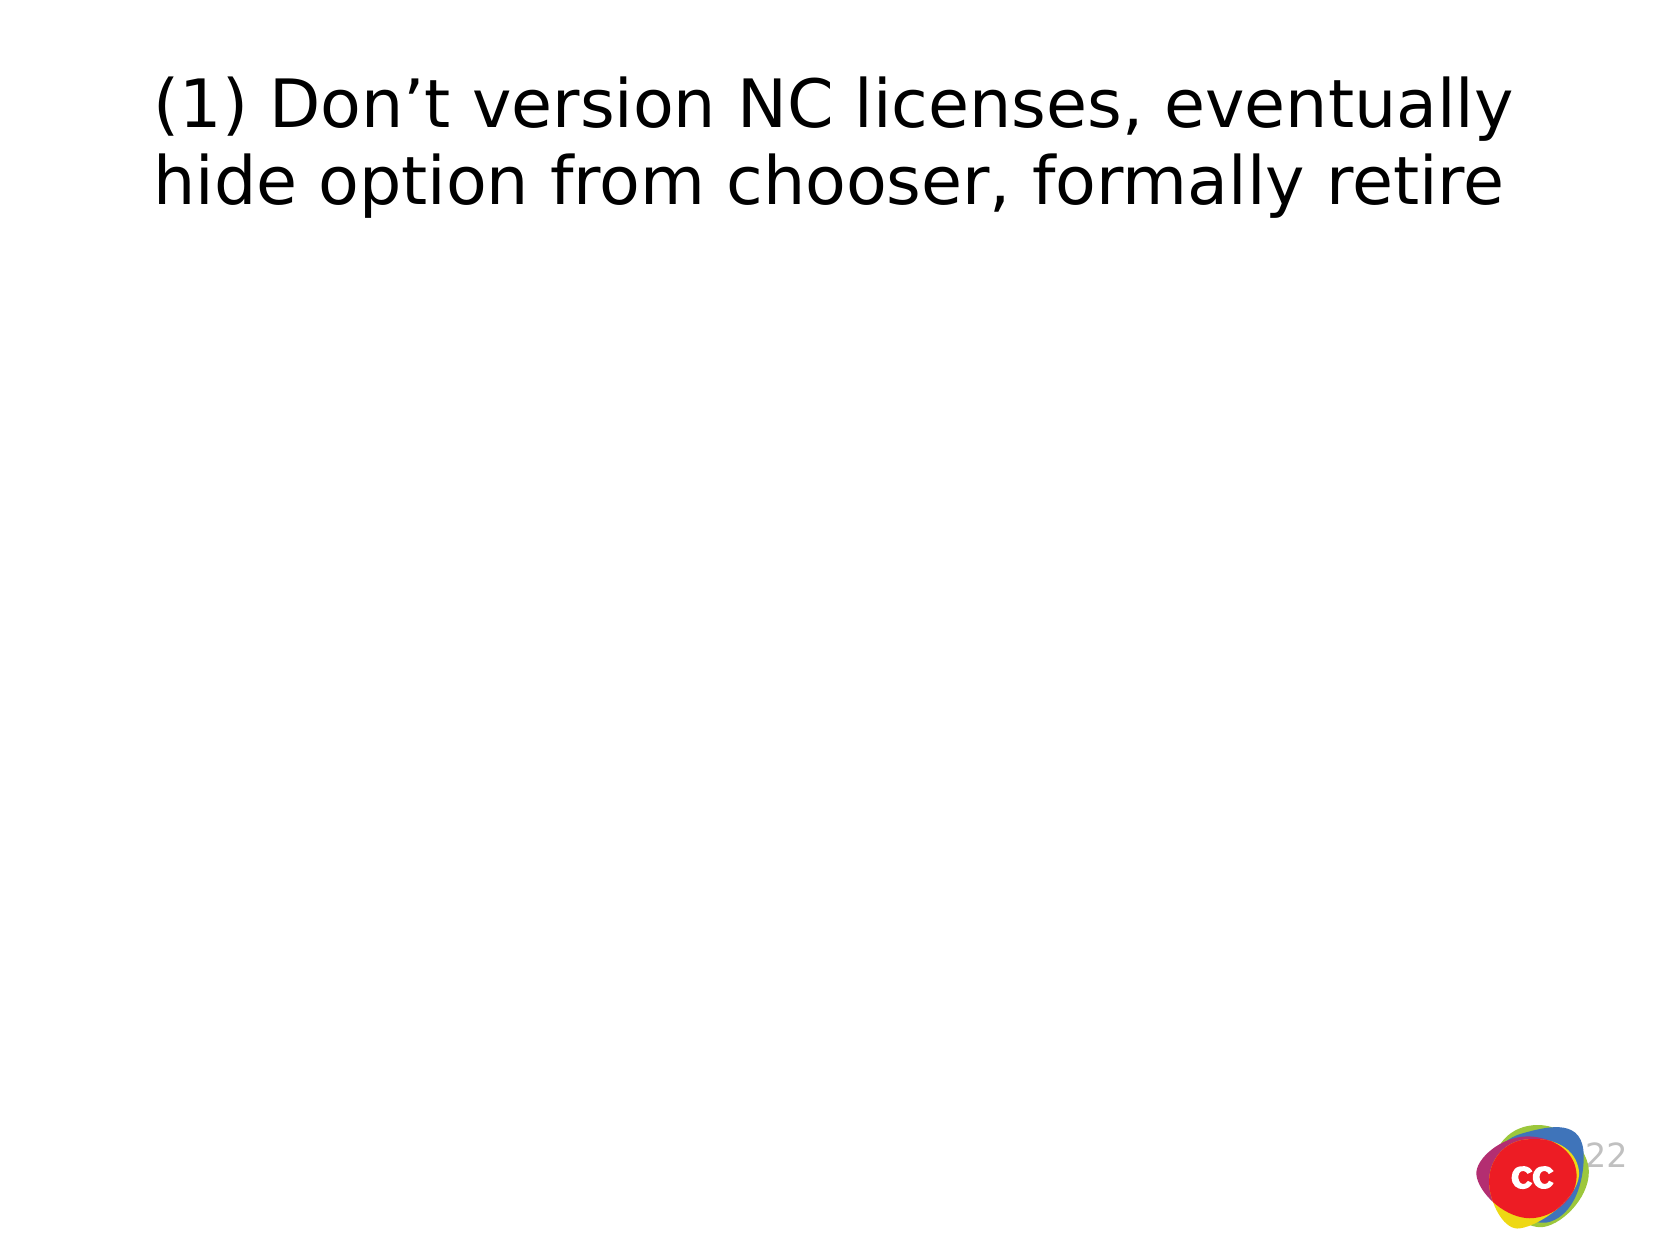

# (1) Don’t version NC licenses, eventually hide option from chooser, formally retire